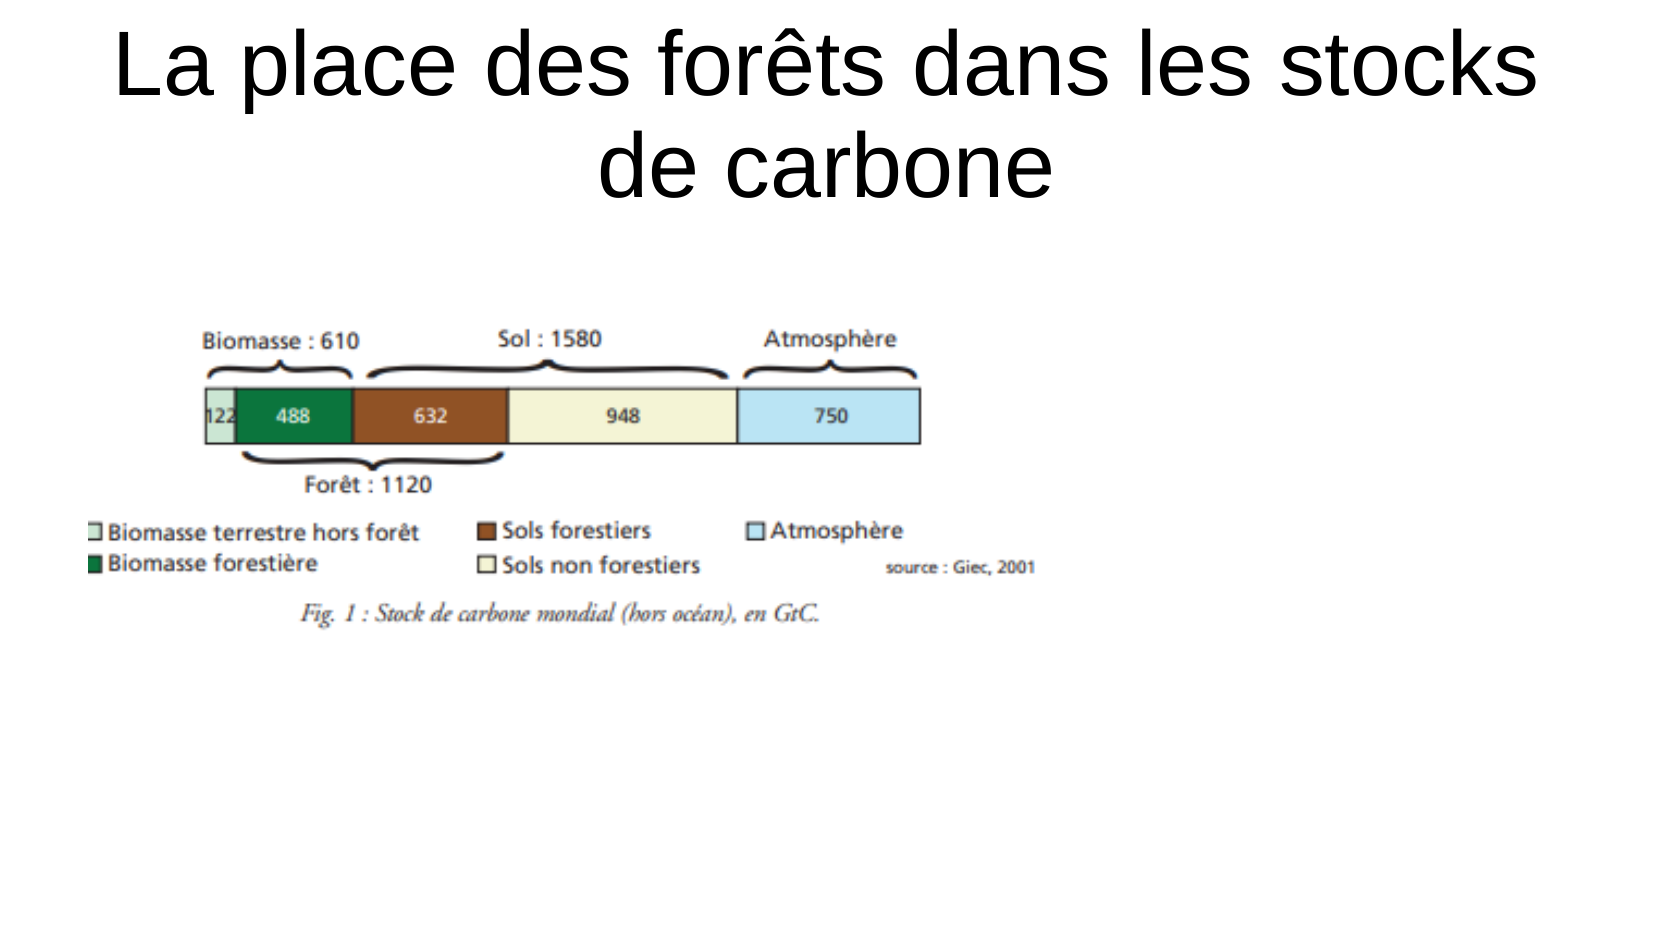

# La place des forêts dans les stocks de carbone